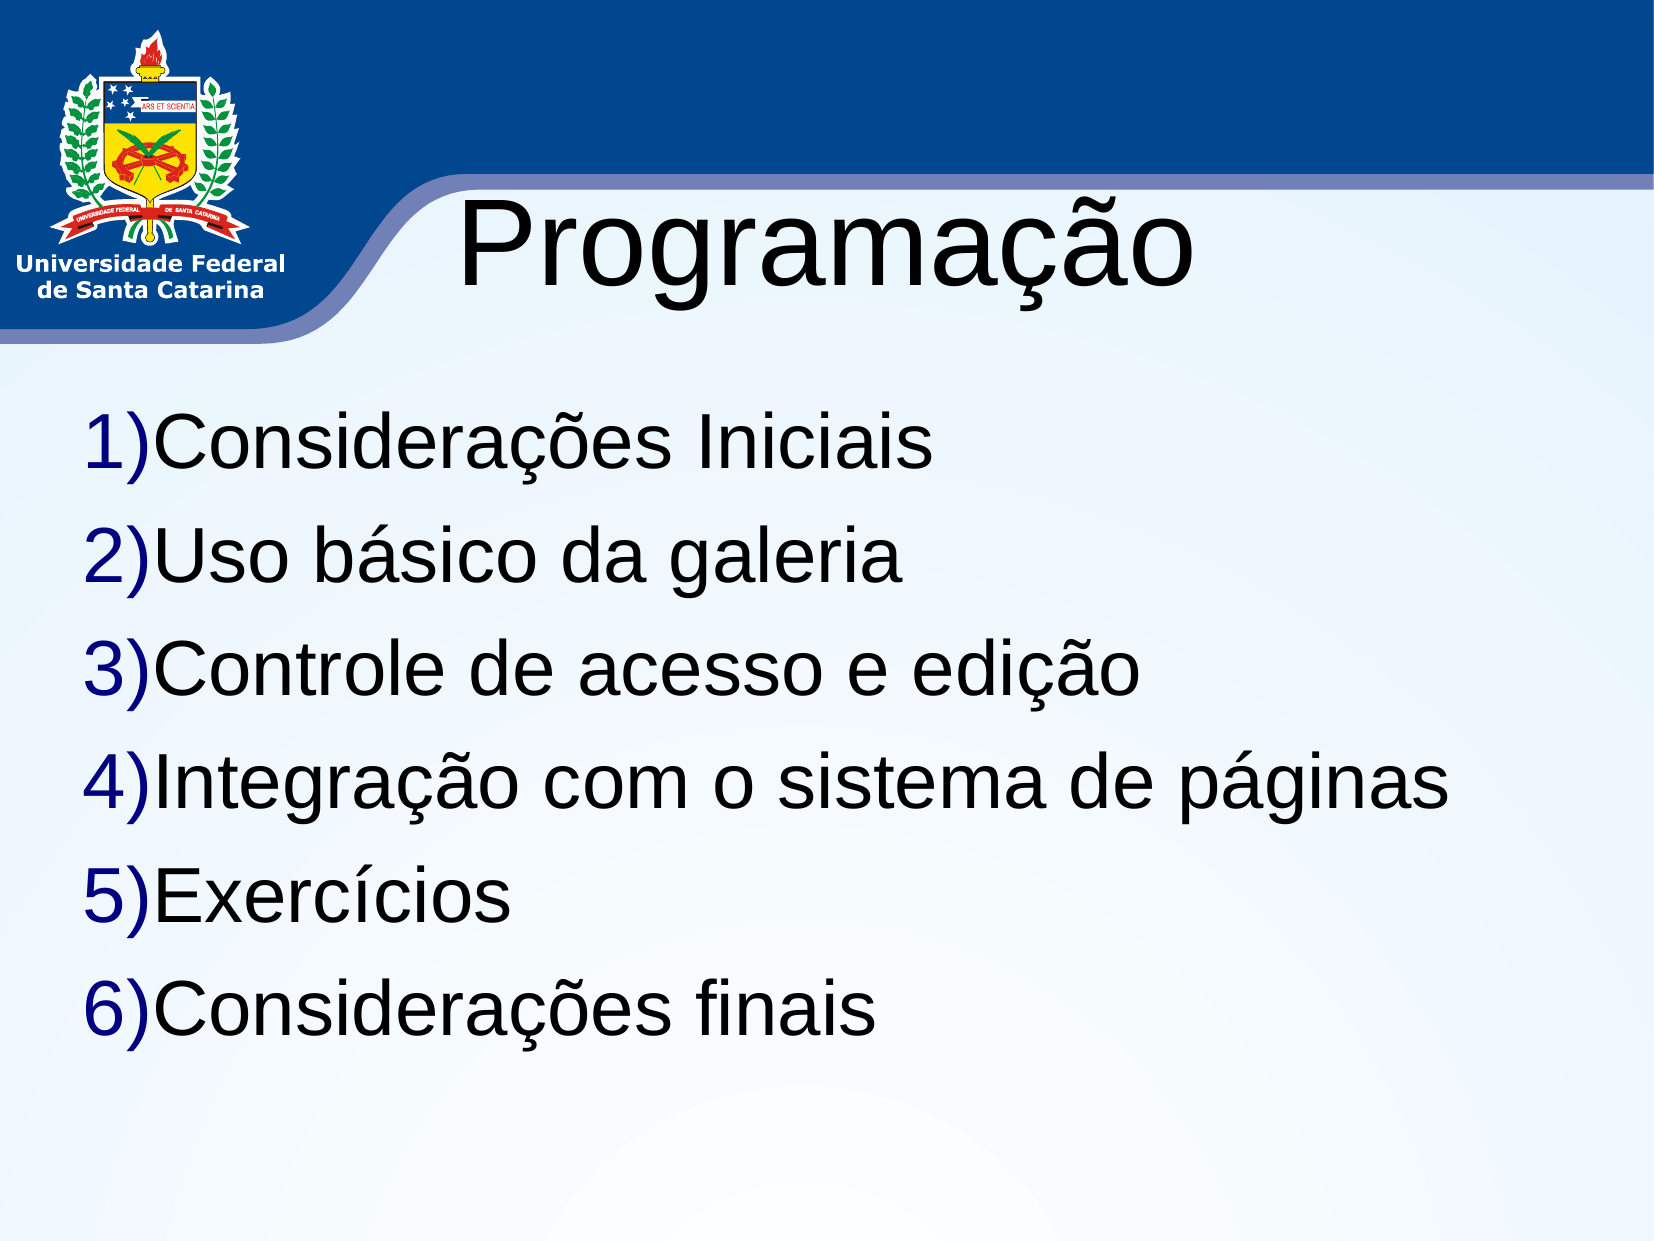

# Programação
Considerações Iniciais
Uso básico da galeria
Controle de acesso e edição
Integração com o sistema de páginas
Exercícios
Considerações finais